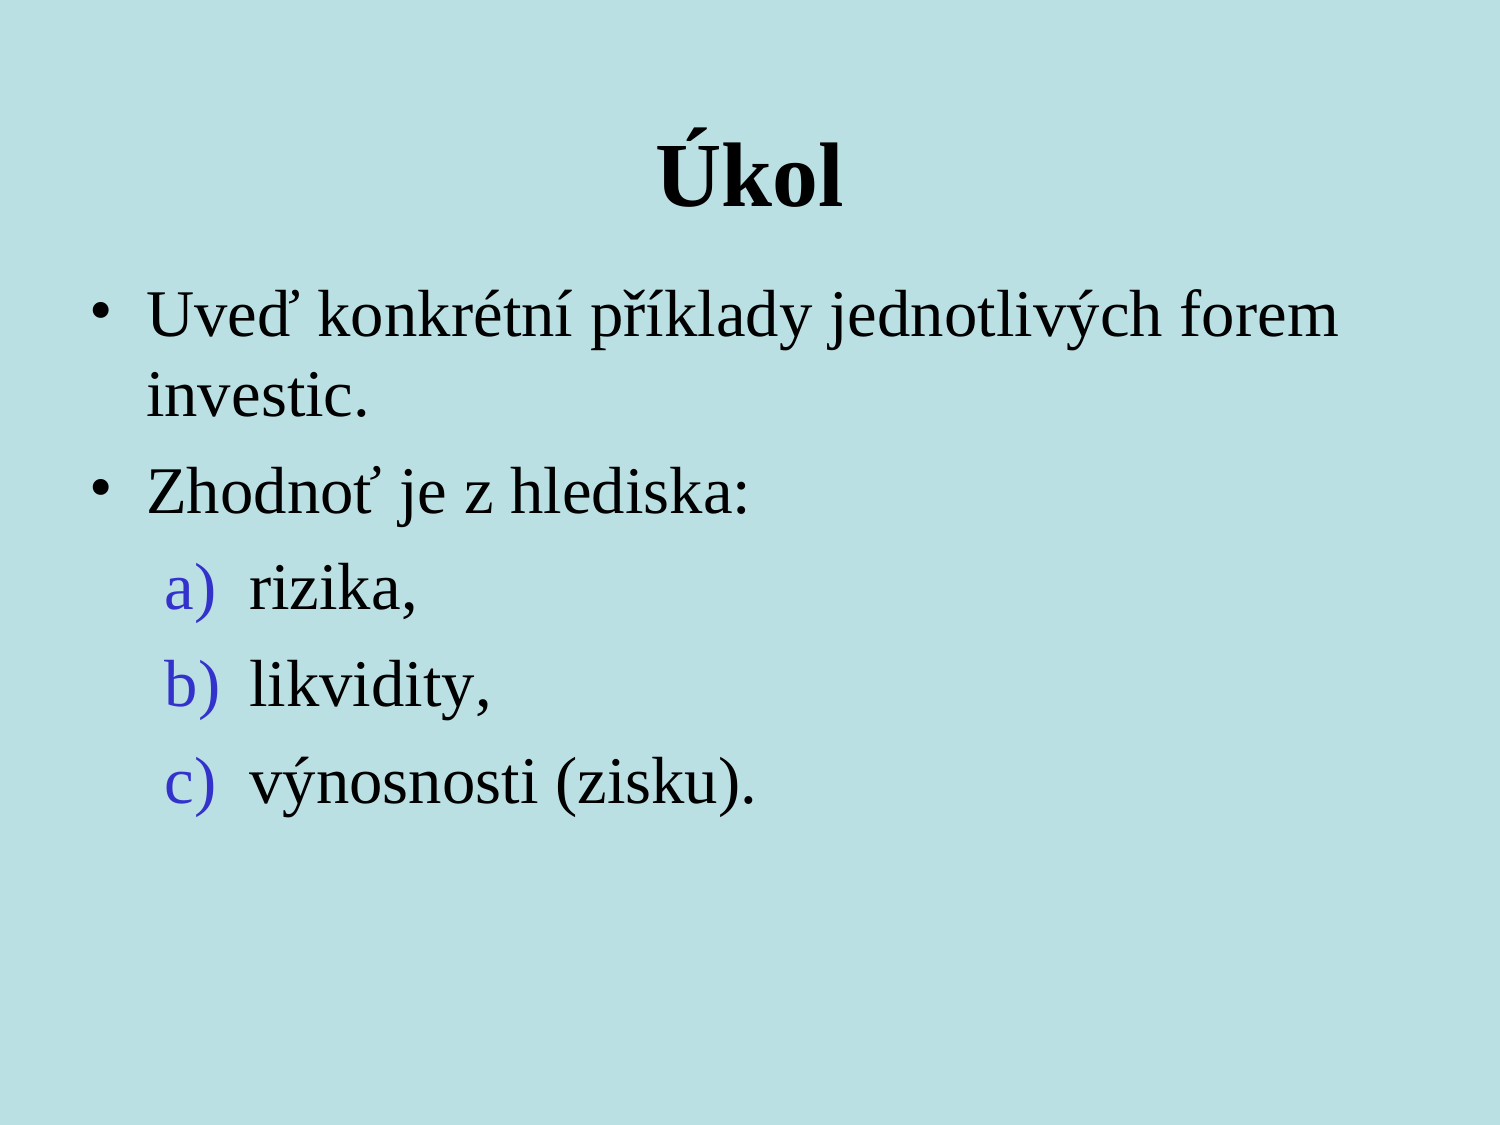

# Úkol
Uveď konkrétní příklady jednotlivých forem investic.
Zhodnoť je z hlediska:
rizika,
likvidity,
výnosnosti (zisku).